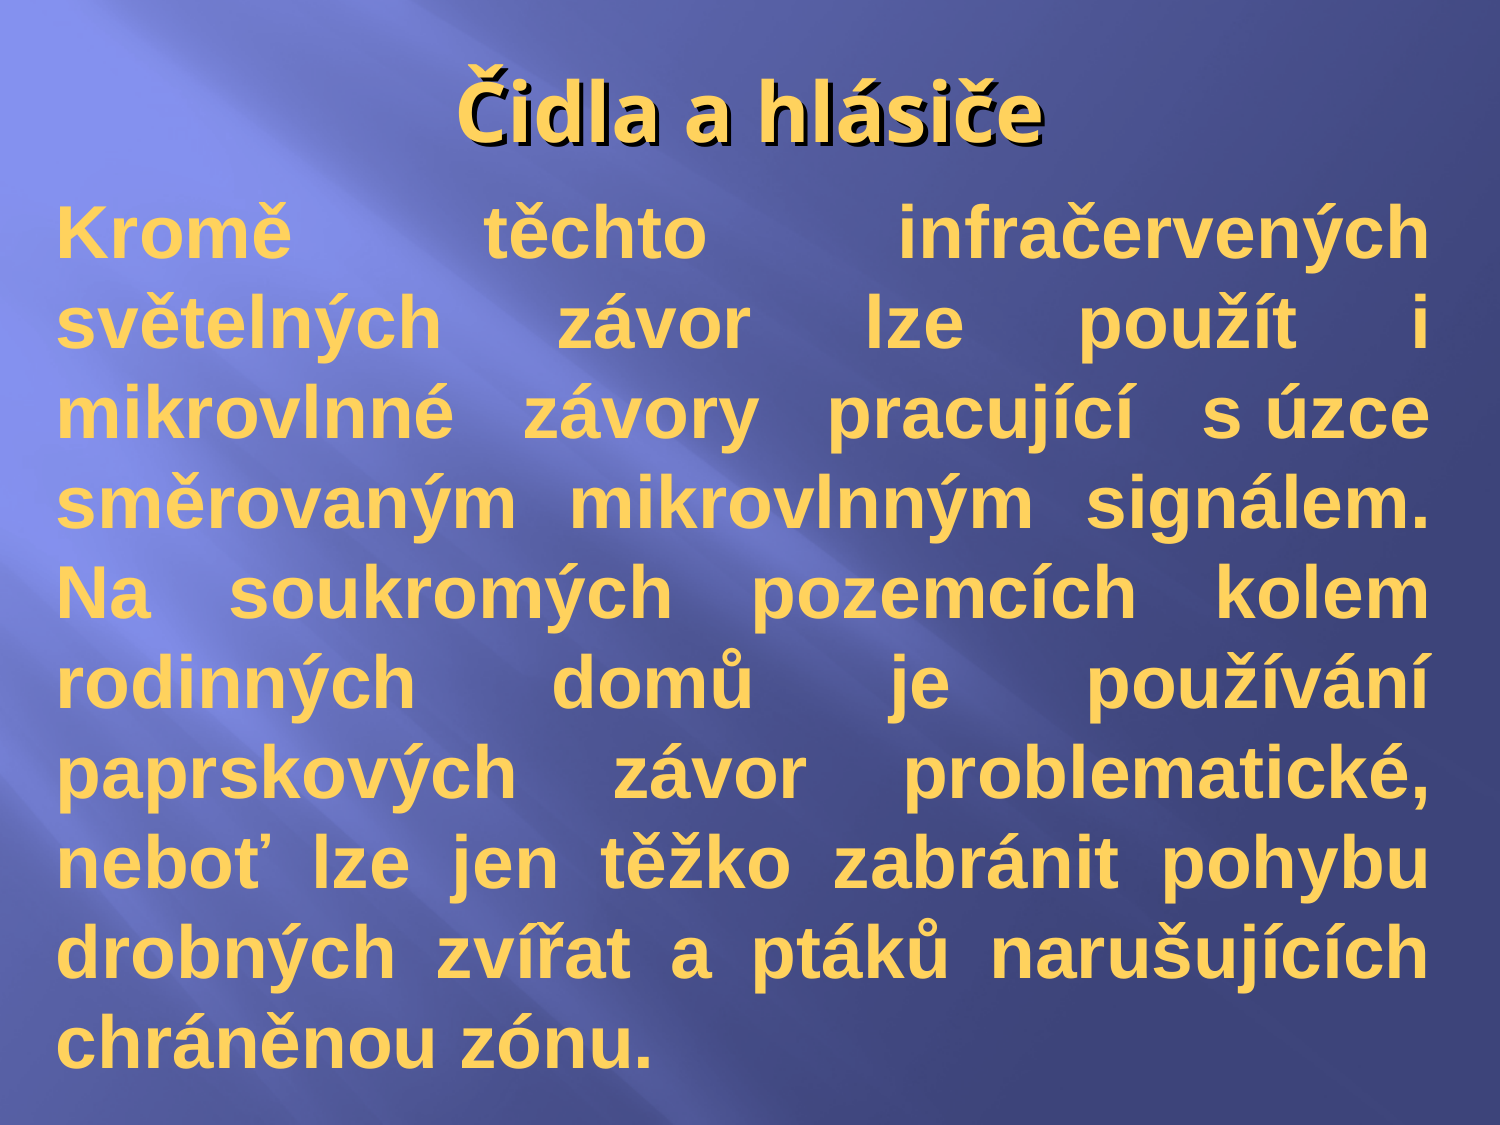

# Čidla a hlásiče
Kromě těchto infračervených světelných závor lze použít i mikrovlnné závory pracující s úzce směrovaným mikrovlnným signálem. Na soukromých pozemcích kolem rodinných domů je používání paprskových závor problematické, neboť lze jen těžko zabránit pohybu drobných zvířat a ptáků narušujících chráněnou zónu.